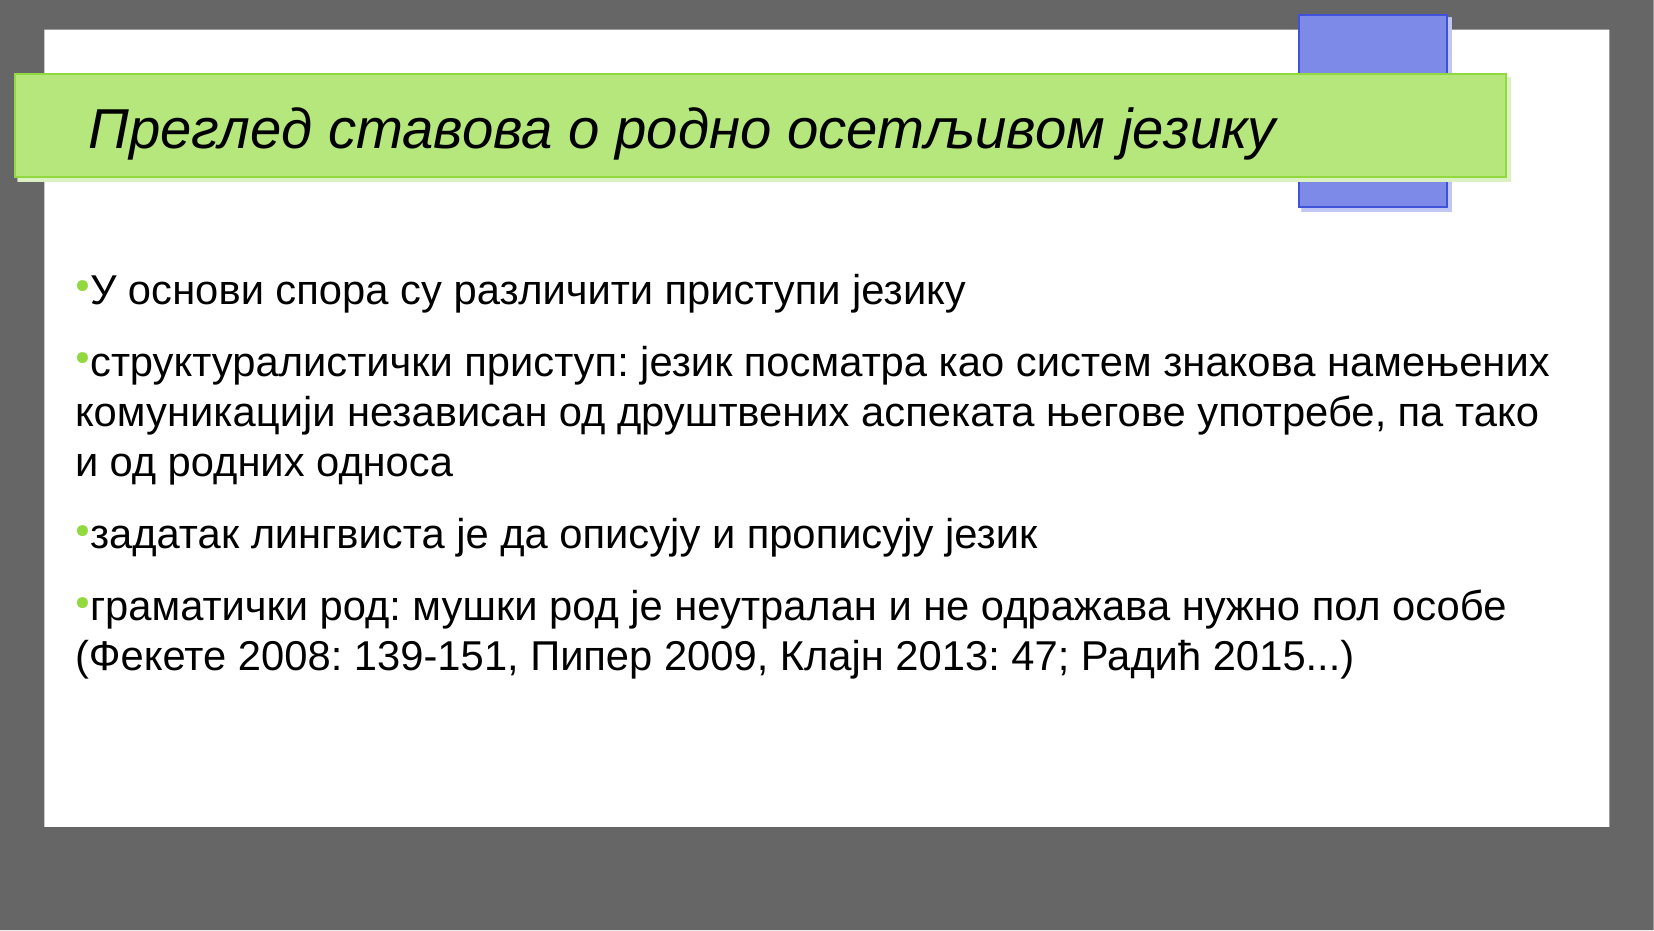

# Преглед ставова о родно осетљивом језику
У основи спора су различити приступи језику
структуралистички приступ: језик посматра као систем знакова намењених комуникацији независан од друштвених аспеката његове употребе, па тако и од родних односа
задатак лингвиста је да описују и прописују језик
граматички род: мушки род је неутралан и не одражава нужно пол особе (Фекете 2008: 139-151, Пипер 2009, Клајн 2013: 47; Радић 2015...)